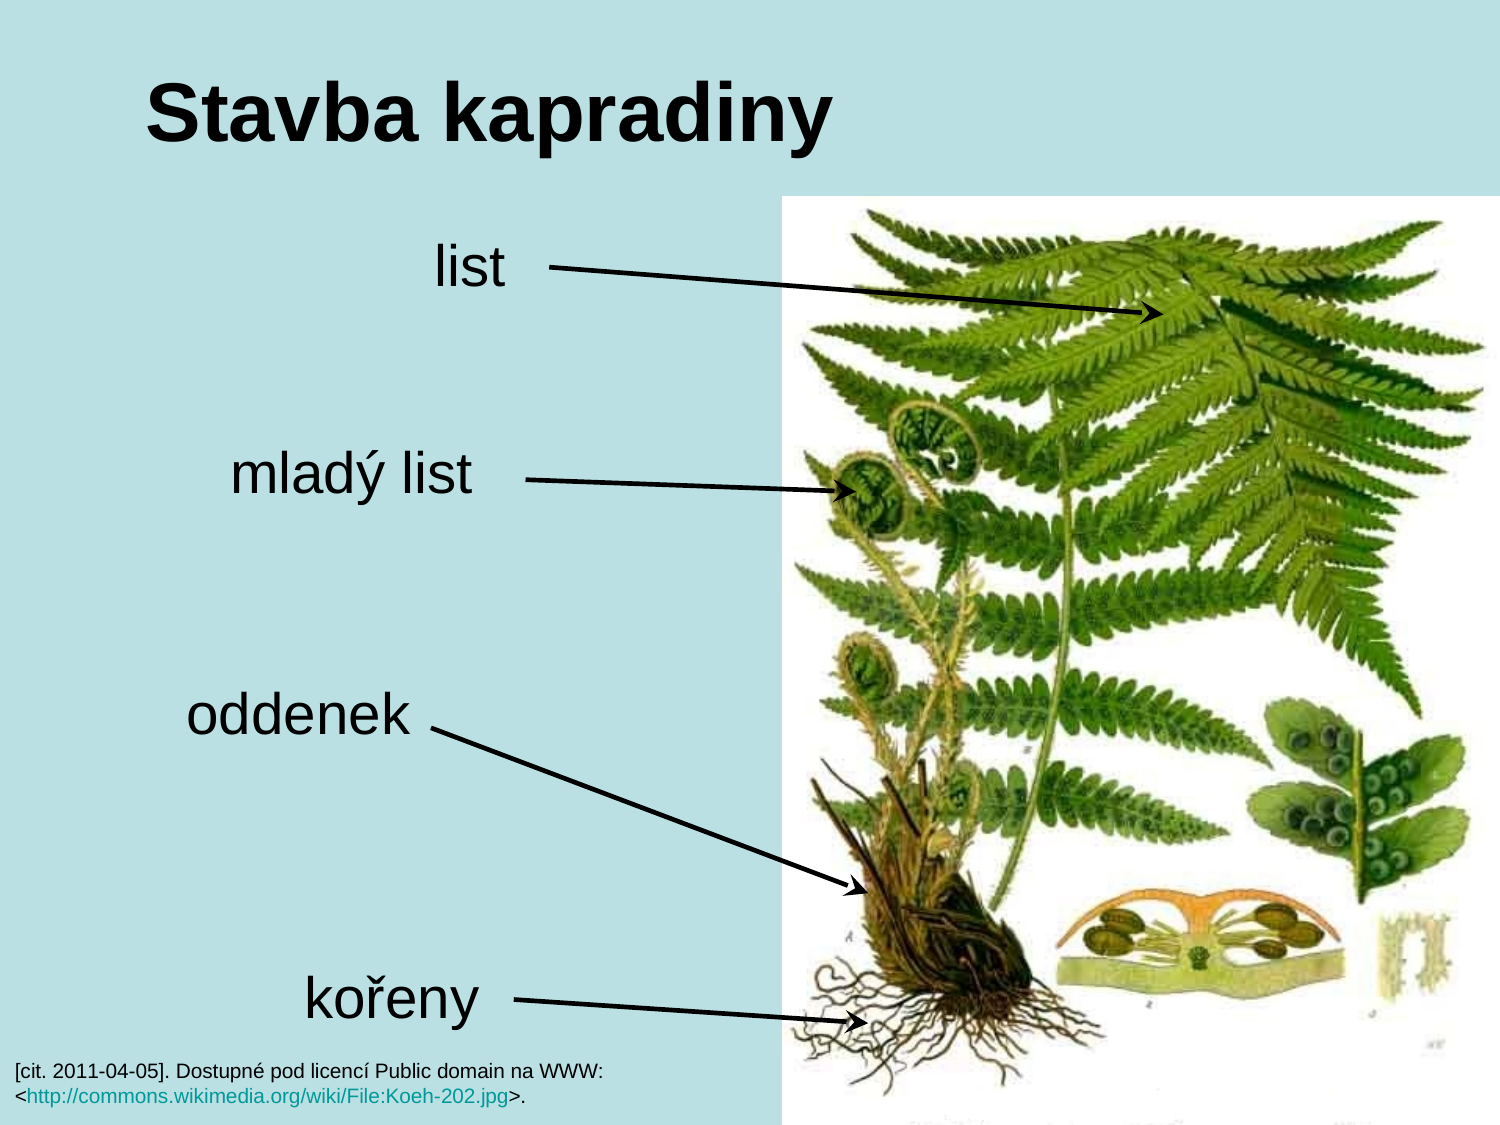

# Stavba kapradiny
list
mladý list
oddenek
kořeny
[cit. 2011-04-05]. Dostupné pod licencí Public domain na WWW:
<http://commons.wikimedia.org/wiki/File:Koeh-202.jpg>.